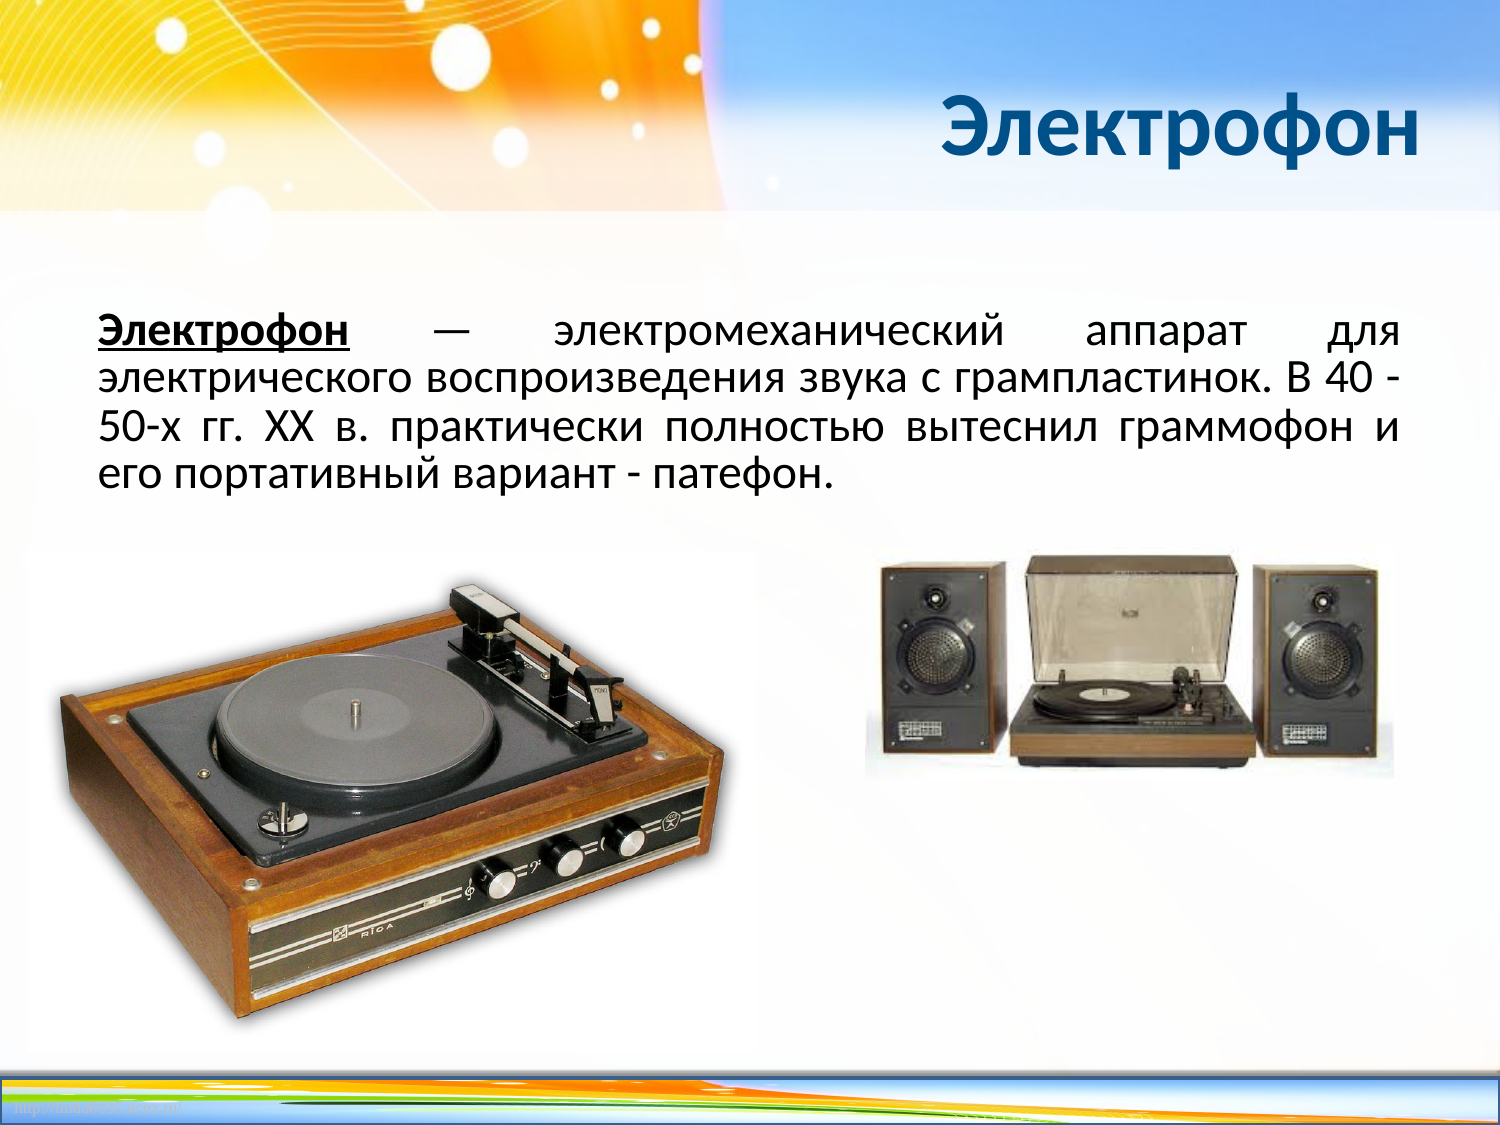

# Электрофон
Электрофон — электромеханический аппарат для электрического воспроизведения звука с грампластинок. В 40 - 50-х гг. XX в. практически полностью вытеснил граммофон и его портативный вариант - патефон.